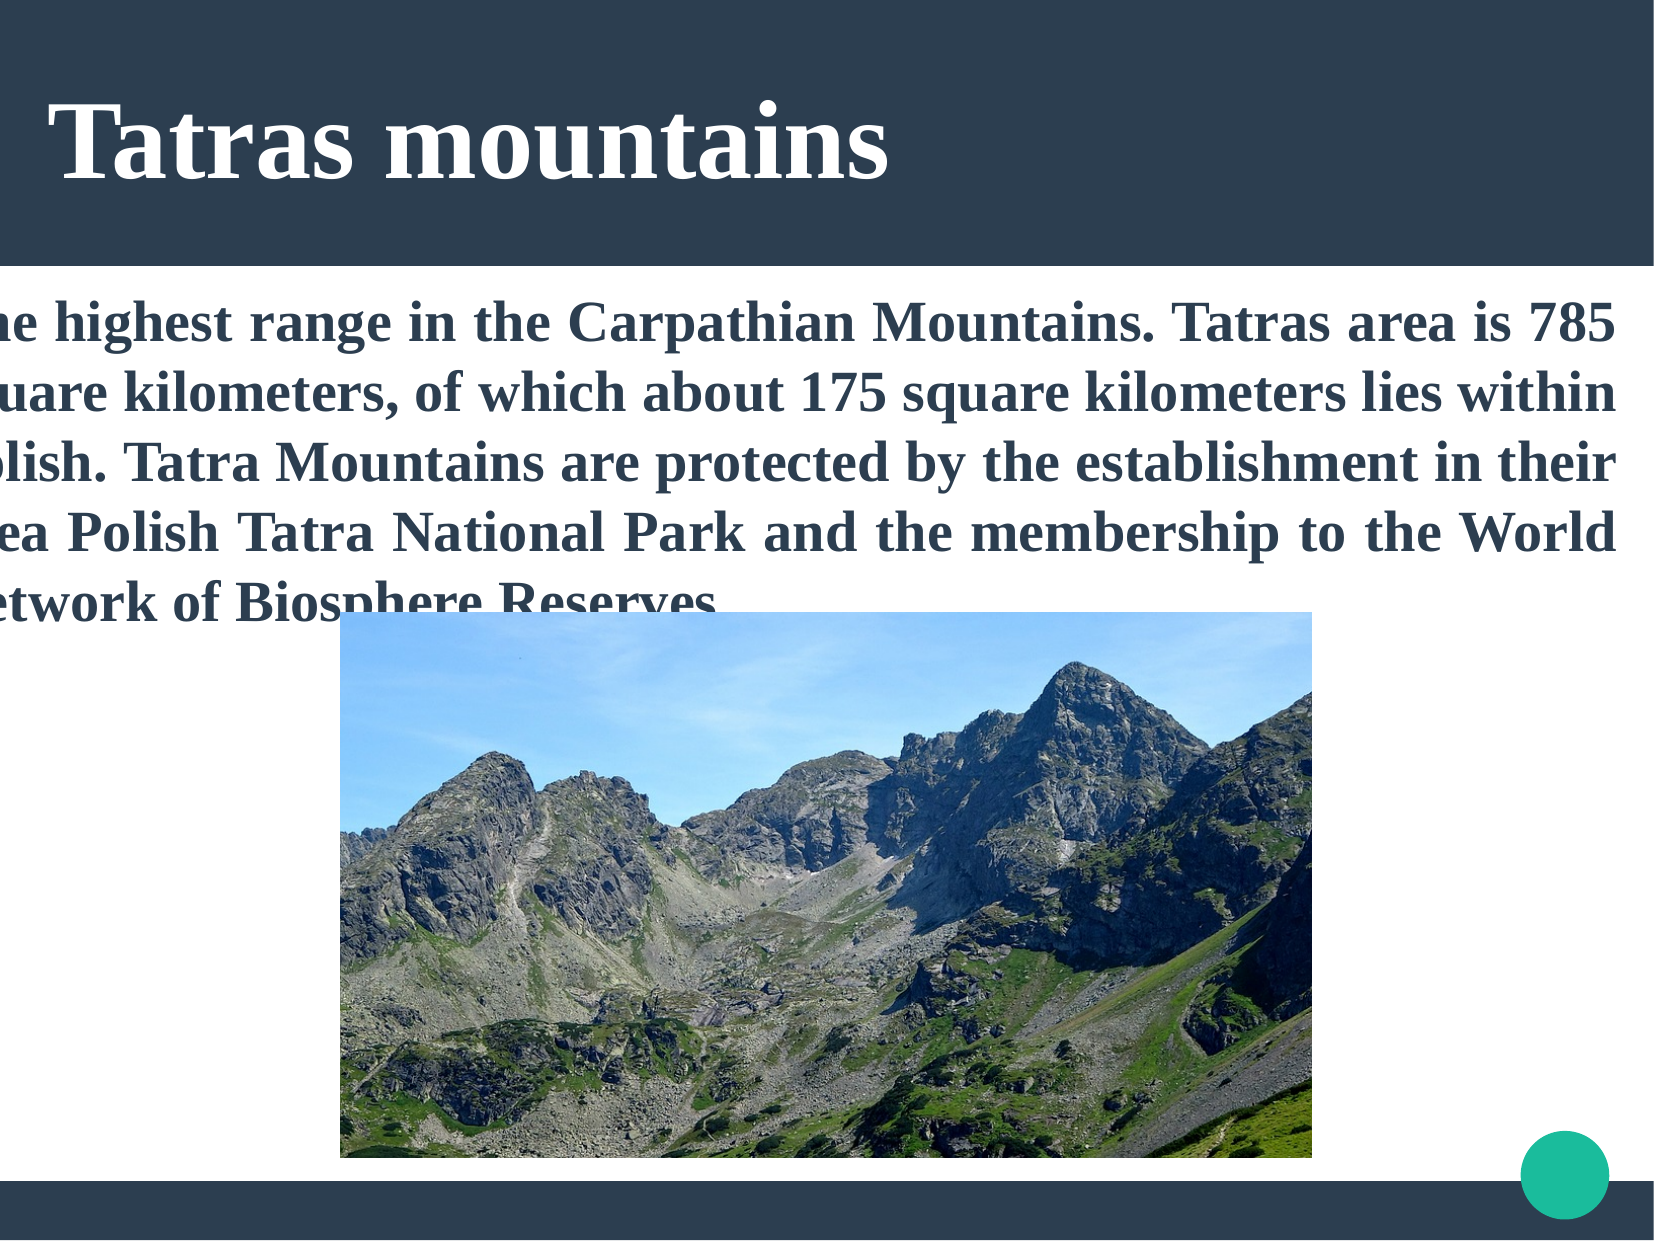

# Tatras mountains
The highest range in the Carpathian Mountains. Tatras area is 785 square kilometers, of which about 175 square kilometers lies within Polish. Tatra Mountains are protected by the establishment in their area Polish Tatra National Park and the membership to the World Network of Biosphere Reserves.